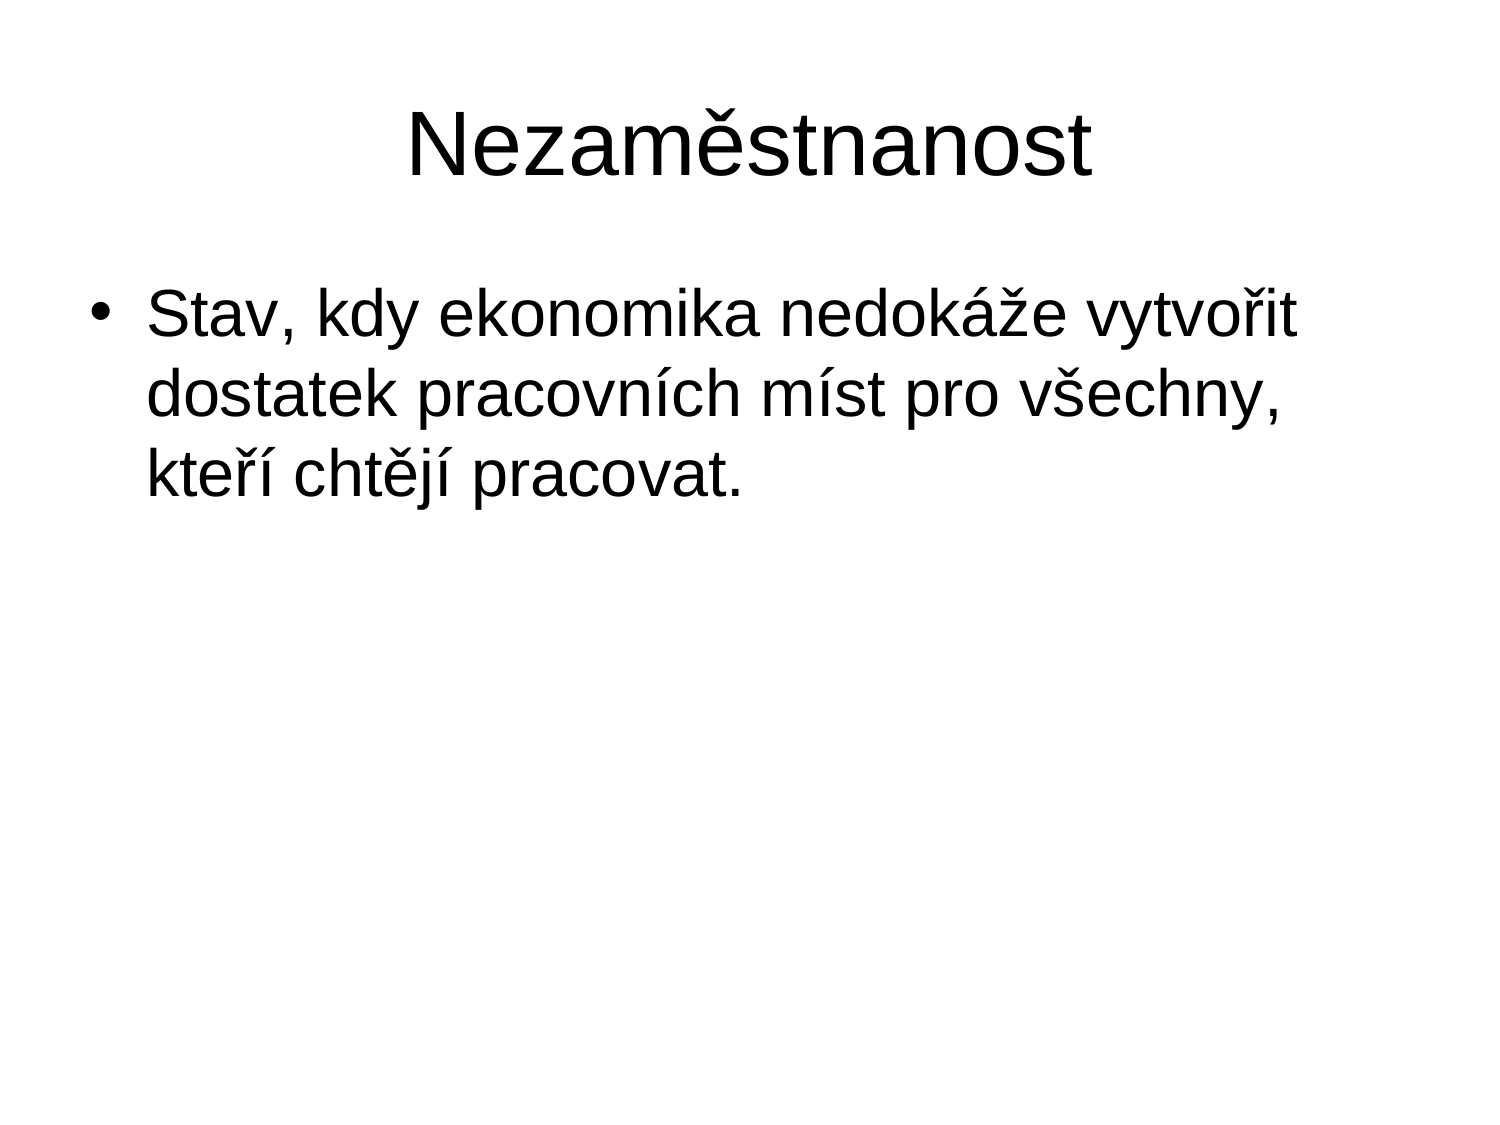

# Nezaměstnanost
Stav, kdy ekonomika nedokáže vytvořit dostatek pracovních míst pro všechny, kteří chtějí pracovat.